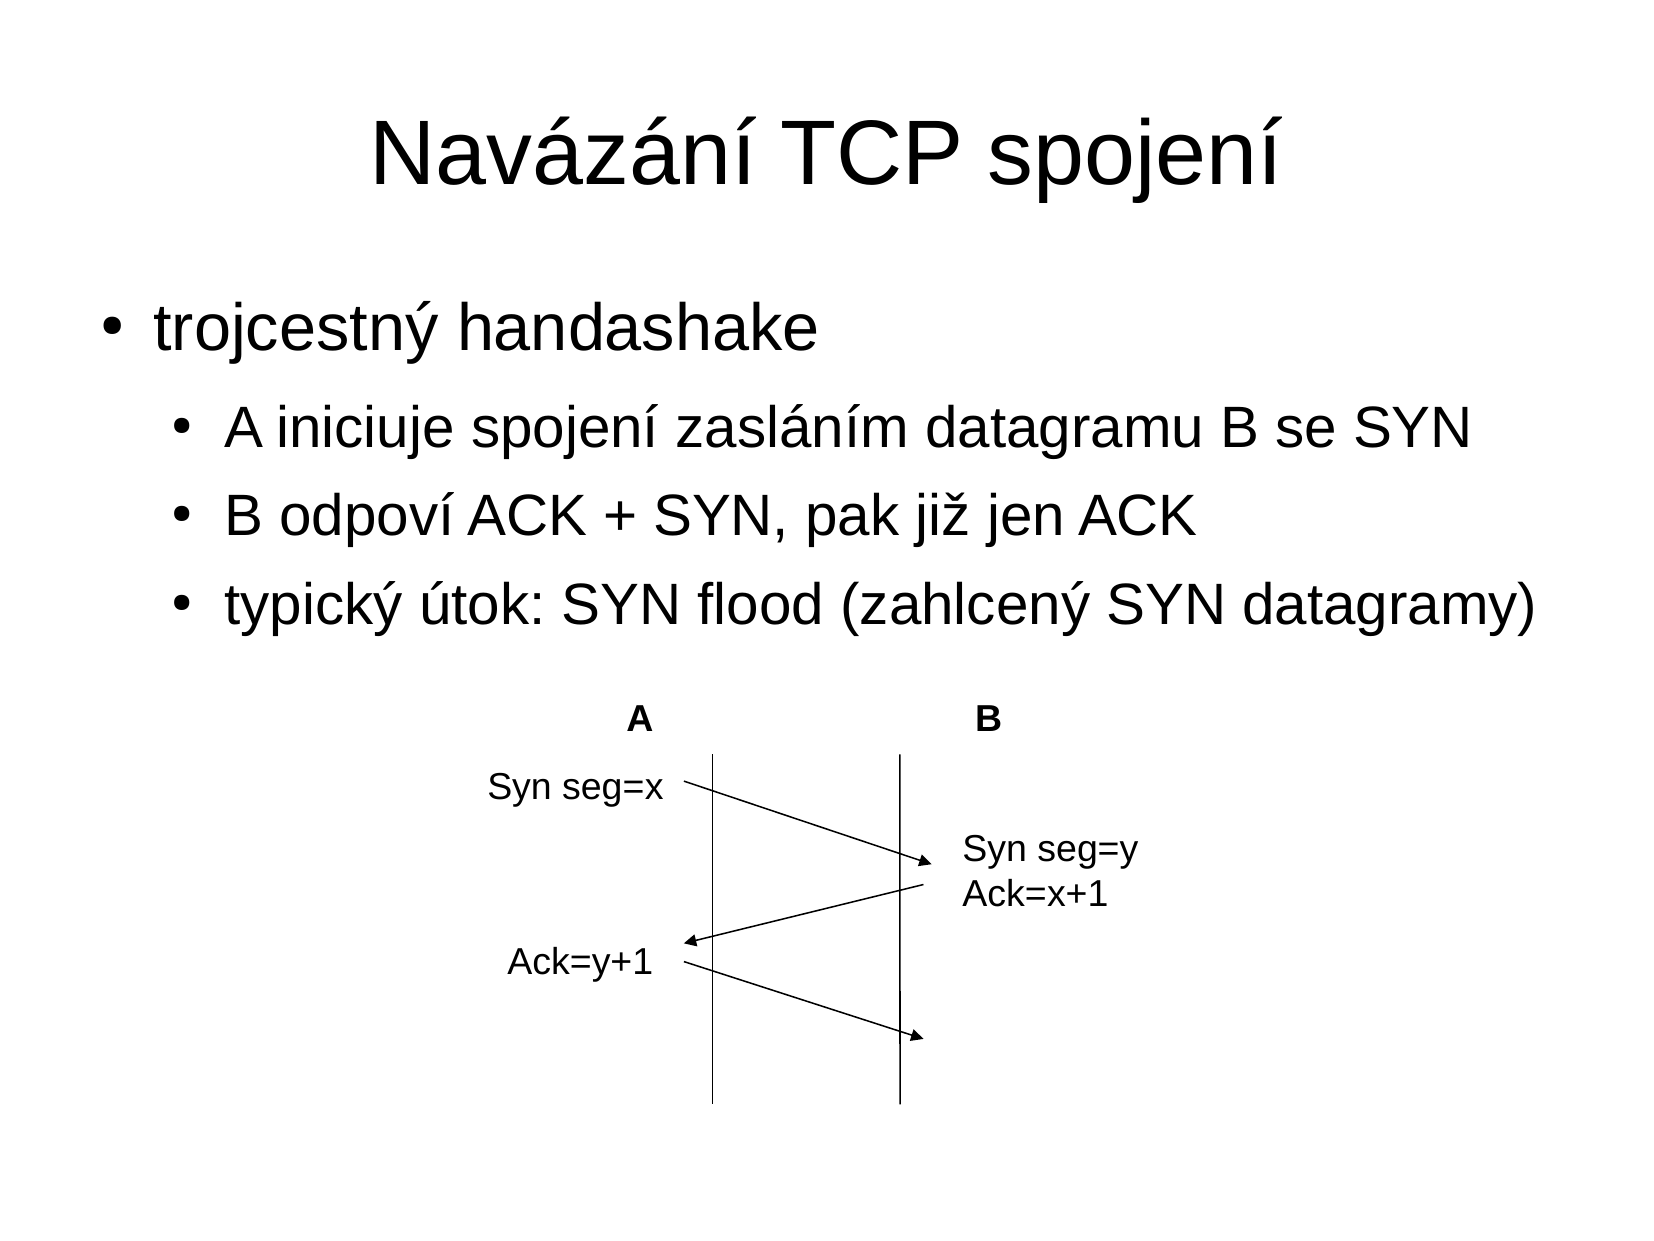

# Navázání TCP spojení
trojcestný handashake
A iniciuje spojení zasláním datagramu B se SYN
B odpoví ACK + SYN, pak již jen ACK
typický útok: SYN flood (zahlcený SYN datagramy)
A
B
Syn seg=x
Syn seg=y
Ack=x+1
Ack=y+1